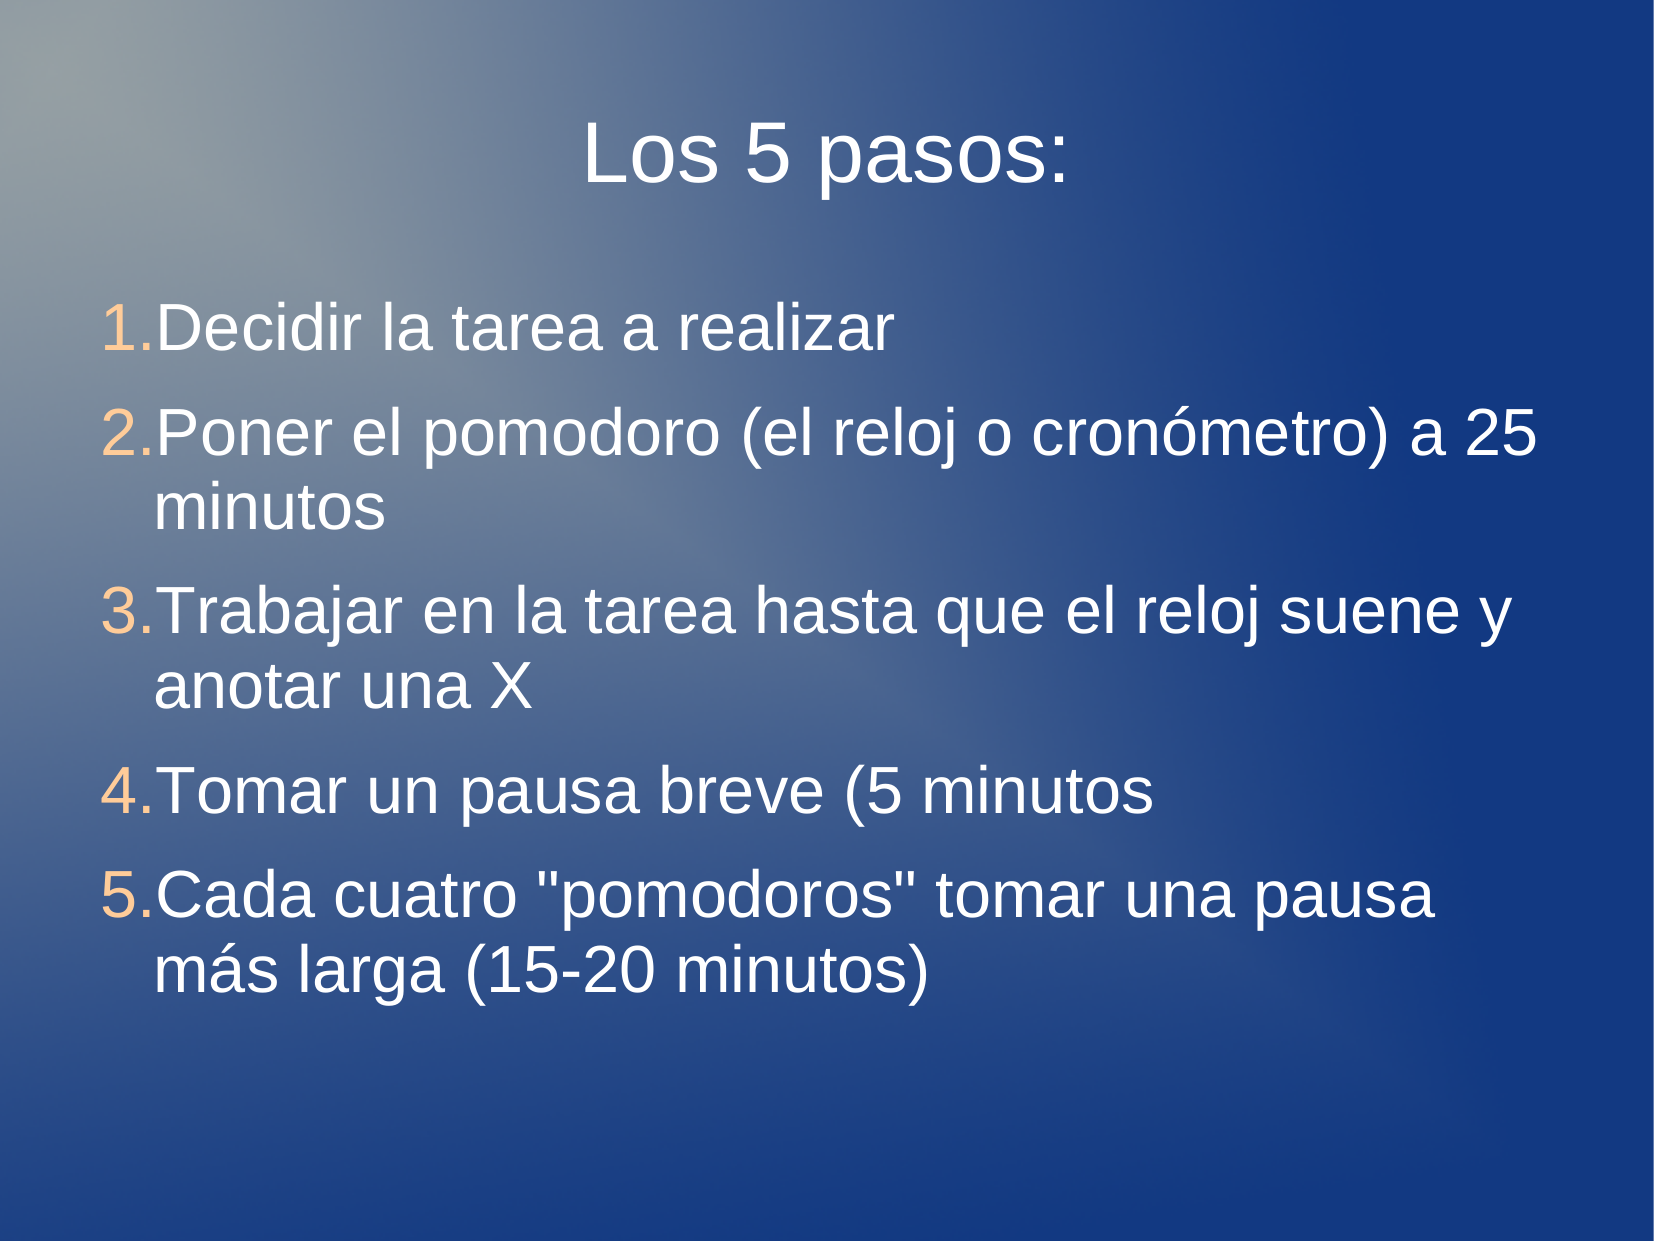

# Los 5 pasos:
Decidir la tarea a realizar
Poner el pomodoro (el reloj o cronómetro) a 25 minutos
Trabajar en la tarea hasta que el reloj suene y anotar una X
Tomar un pausa breve (5 minutos
Cada cuatro "pomodoros" tomar una pausa más larga (15-20 minutos)